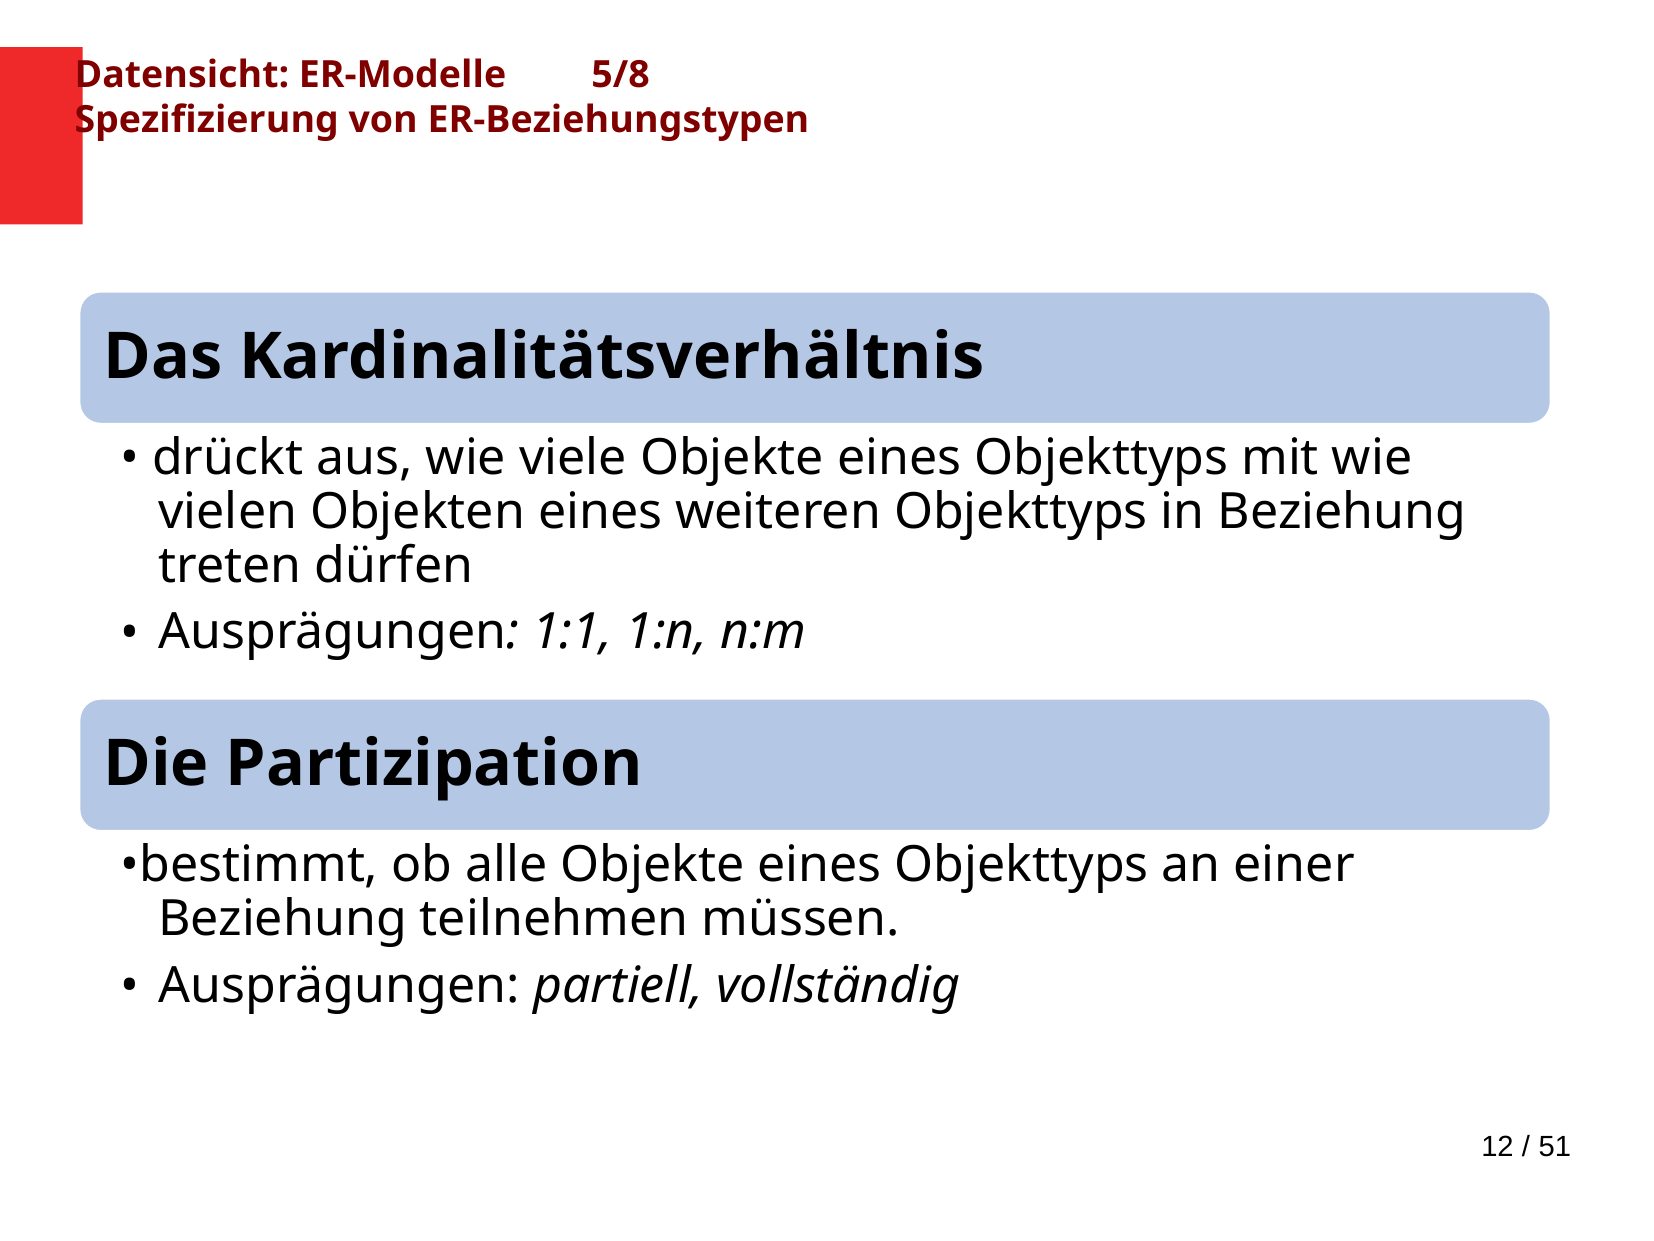

# Datensicht: ER-Modelle		5/8 Spezifizierung von ER-Beziehungstypen
Das Kardinalitätsverhältnis
drückt aus, wie viele Objekte eines Objekttyps mit wie vielen Objekten eines weiteren Objekttyps in Beziehung treten dürfen
Ausprägungen: 1:1, 1:n, n:m
Die Partizipation
bestimmt, ob alle Objekte eines Objekttyps an einer Beziehung teilnehmen müssen.
Ausprägungen: partiell, vollständig
12
Folie